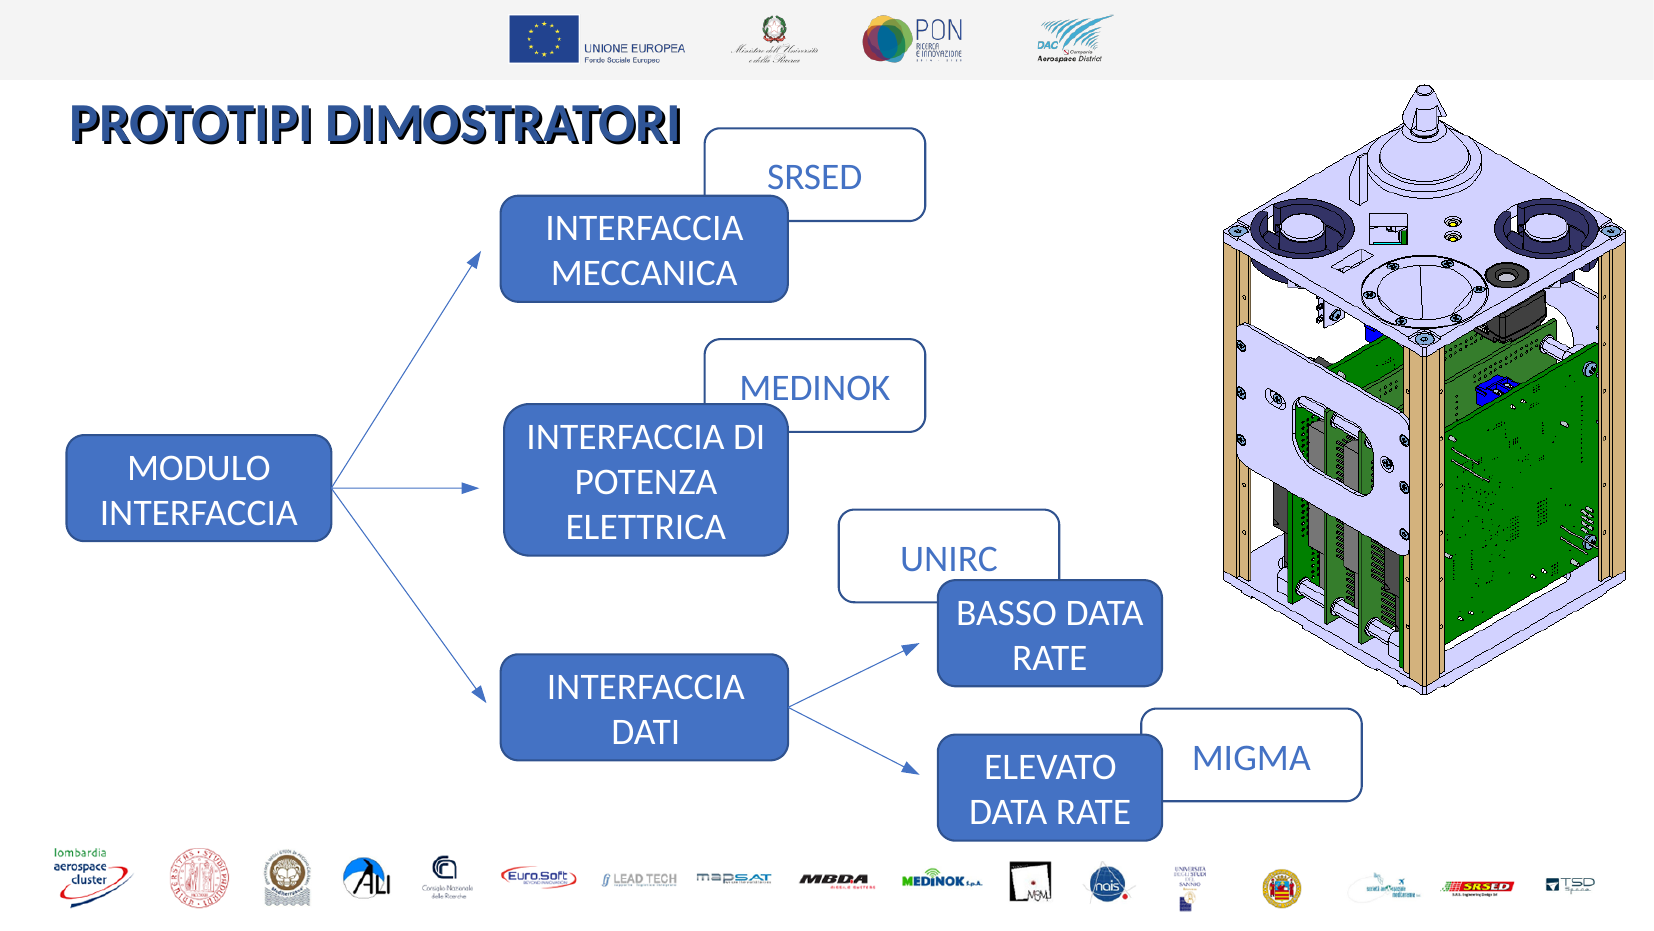

PROTOTIPI DIMOSTRATORI
SRSED
INTERFACCIA MECCANICA
MEDINOK
INTERFACCIA DI POTENZA ELETTRICA
MODULO INTERFACCIA
UNIRC
BASSO DATA RATE
INTERFACCIA DATI
MIGMA
ELEVATO DATA RATE